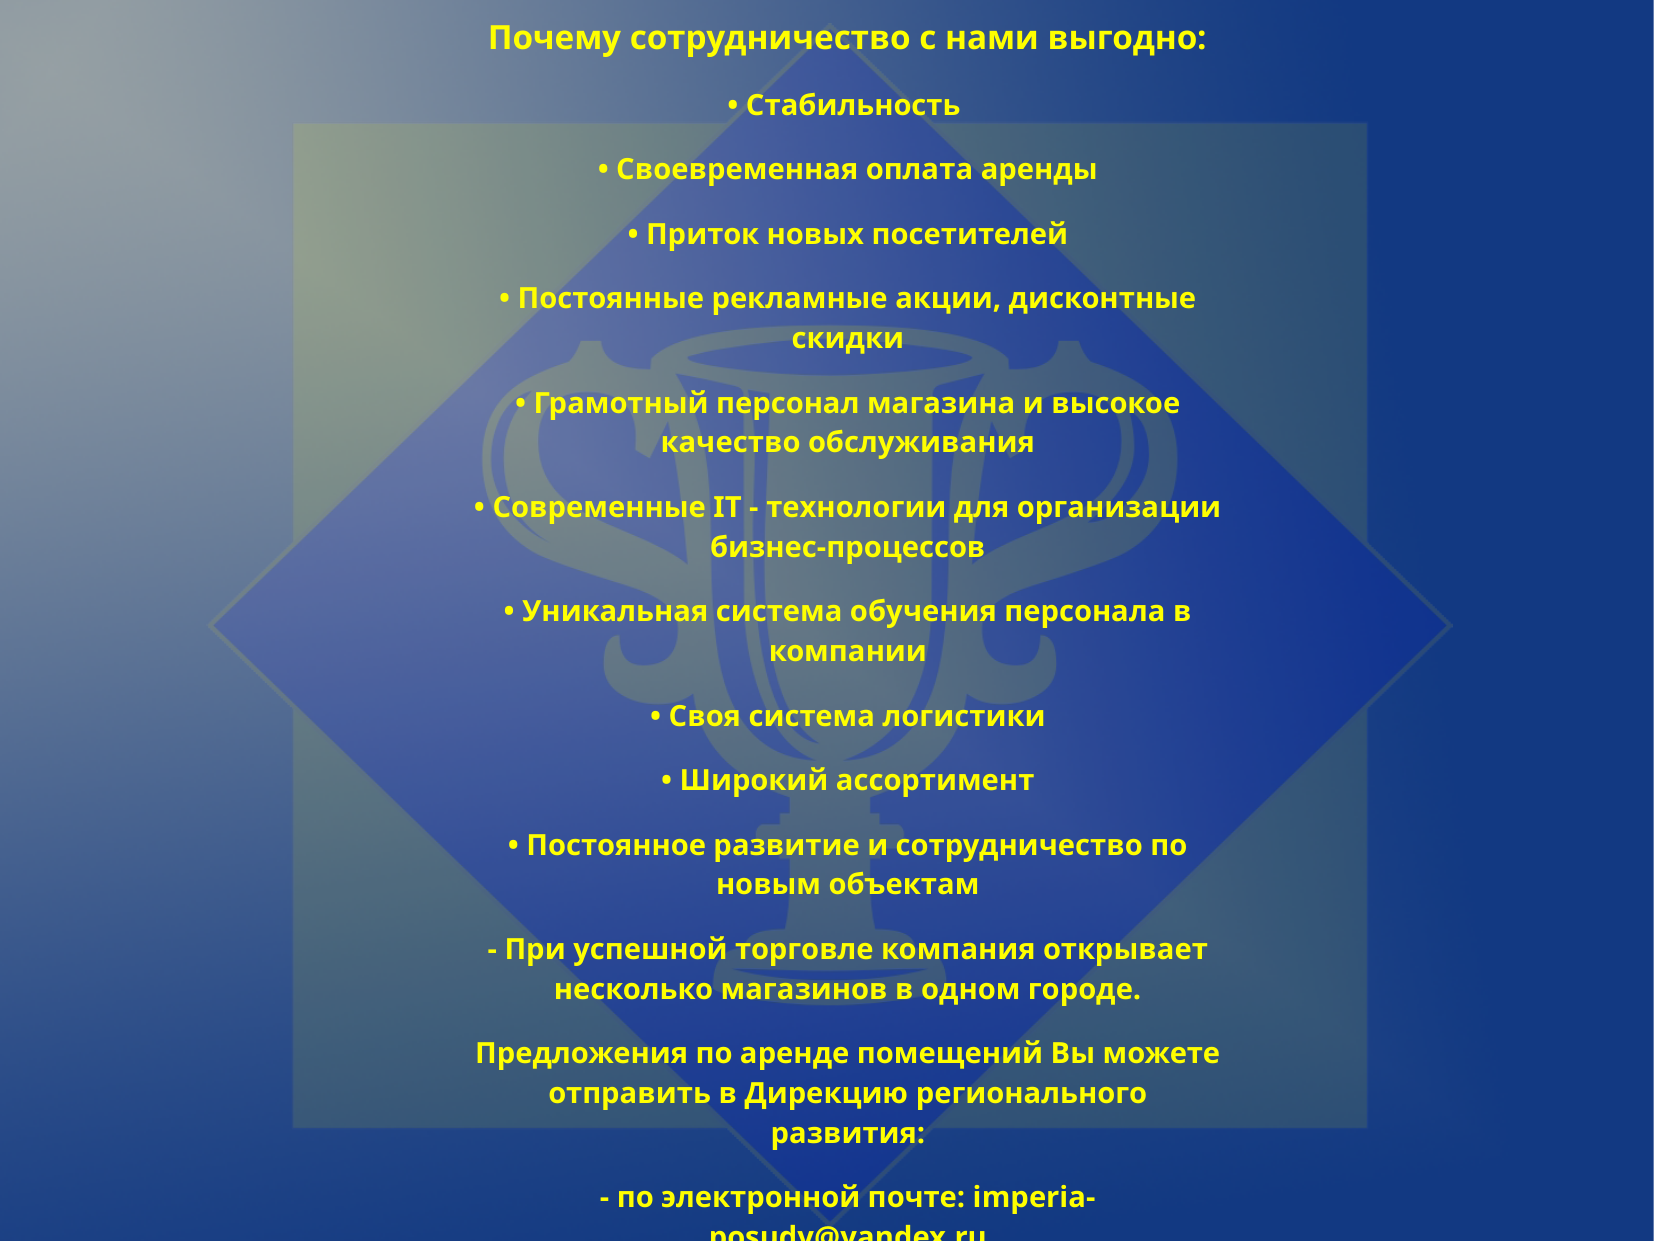

Почему сотрудничество с нами выгодно:
• Стабильность
• Своевременная оплата аренды
• Приток новых посетителей
• Постоянные рекламные акции, дисконтные скидки
• Грамотный персонал магазина и высокое качество обслуживания
• Современные IT - технологии для организации бизнес-процессов
• Уникальная система обучения персонала в компании
• Своя система логистики
• Широкий ассортимент
• Постоянное развитие и сотрудничество по новым объектам
- При успешной торговле компания открывает несколько магазинов в одном городе.
Предложения по аренде помещений Вы можете отправить в Дирекцию регионального развития:
- по электронной почте: imperia-posudy@yandex.ru
- по телефону: +7 (928) 222-92-93
- по факсу: +7(8793)31-36-38